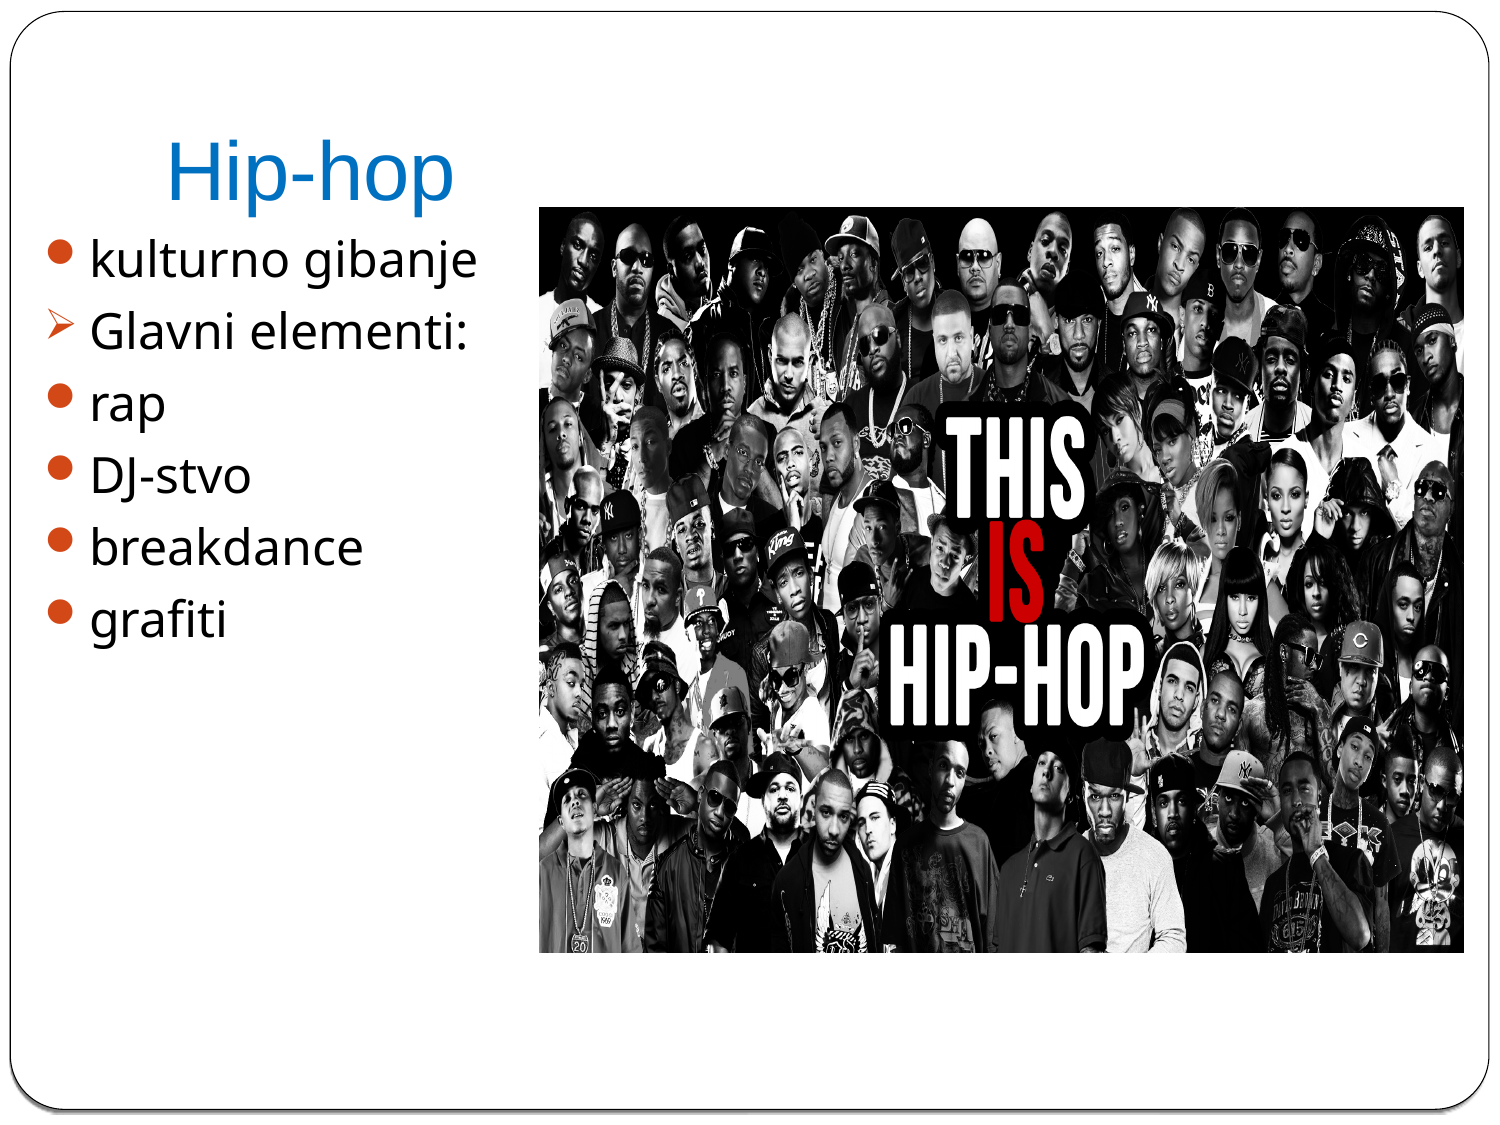

# Hip-hop
kulturno gibanje
Glavni elementi:
rap
DJ-stvo
breakdance
grafiti